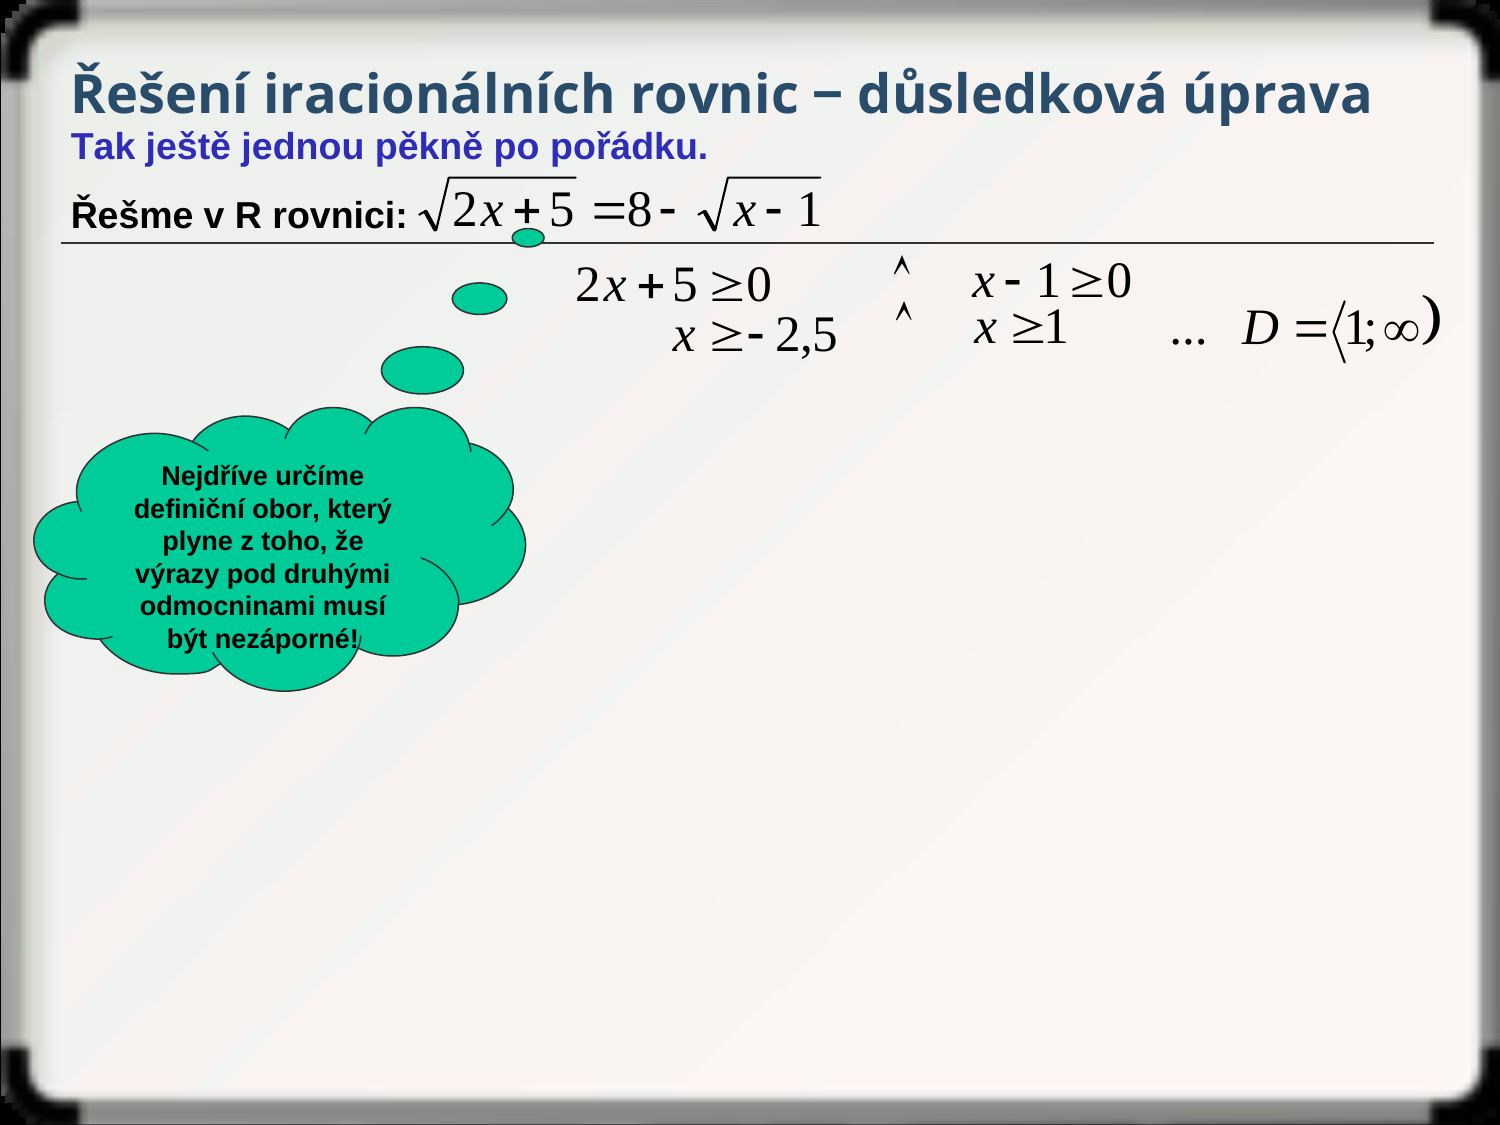

Řešení iracionálních rovnic ‒ důsledková úprava
Tak ještě jednou pěkně po pořádku.
Řešme v R rovnici:
Nejdříve určíme definiční obor, který plyne z toho, že výrazy pod druhými odmocninami musí být nezáporné!